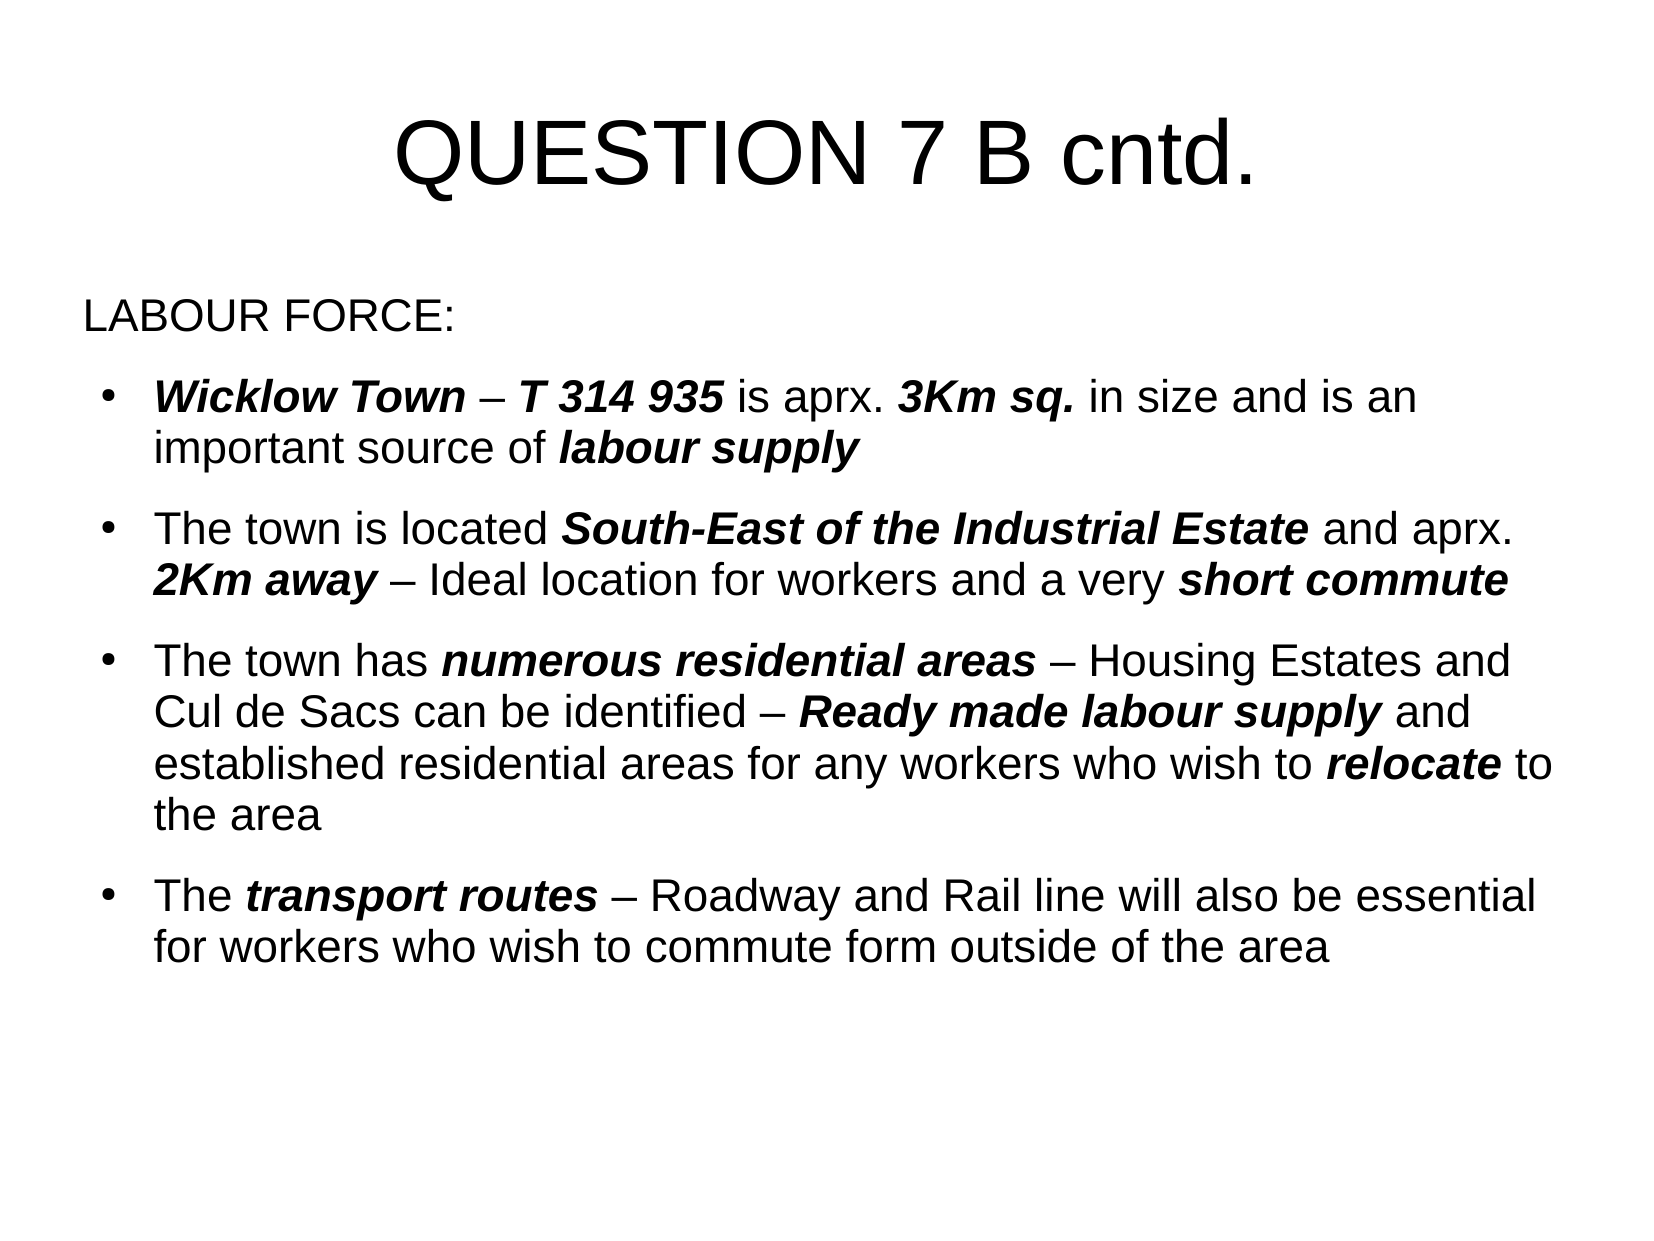

# QUESTION 7 B cntd.
LABOUR FORCE:
Wicklow Town – T 314 935 is aprx. 3Km sq. in size and is an important source of labour supply
The town is located South-East of the Industrial Estate and aprx. 2Km away – Ideal location for workers and a very short commute
The town has numerous residential areas – Housing Estates and Cul de Sacs can be identified – Ready made labour supply and established residential areas for any workers who wish to relocate to the area
The transport routes – Roadway and Rail line will also be essential for workers who wish to commute form outside of the area